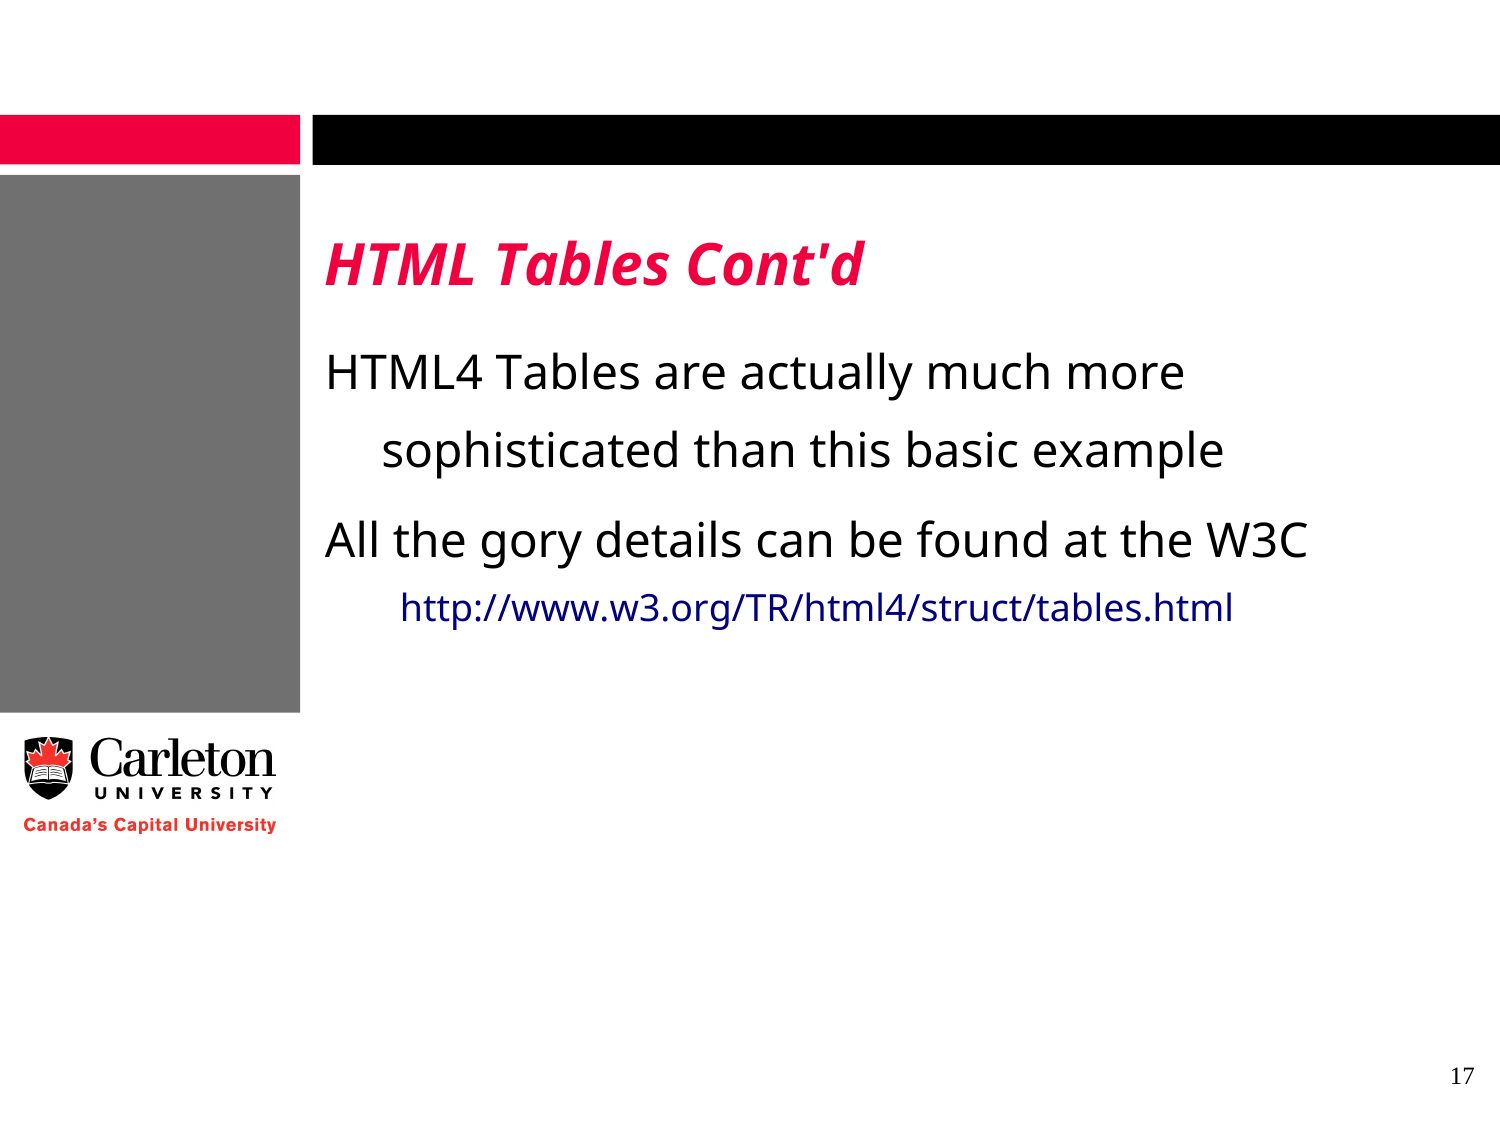

# HTML Tables Cont'd
HTML4 Tables are actually much more sophisticated than this basic example
All the gory details can be found at the W3C
http://www.w3.org/TR/html4/struct/tables.html
17